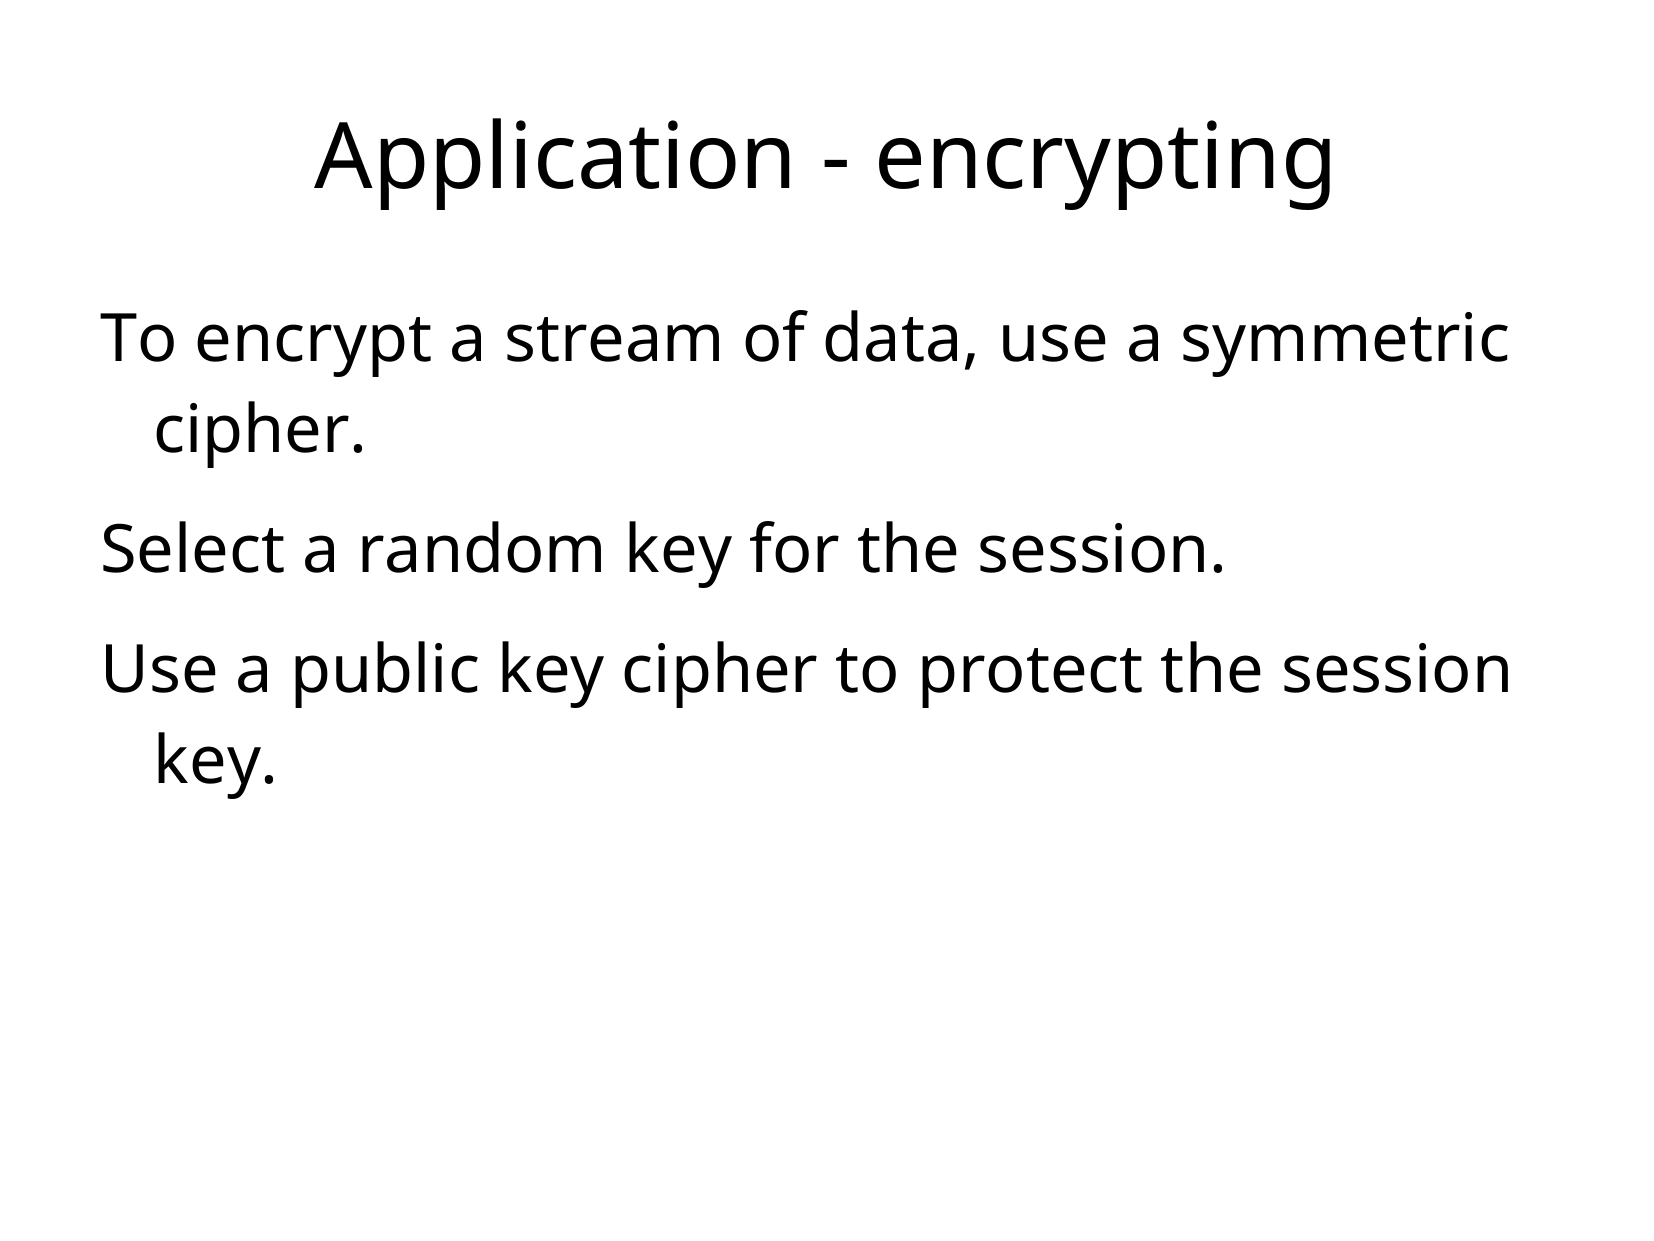

# Application - encrypting
To encrypt a stream of data, use a symmetric cipher.
Select a random key for the session.
Use a public key cipher to protect the session key.